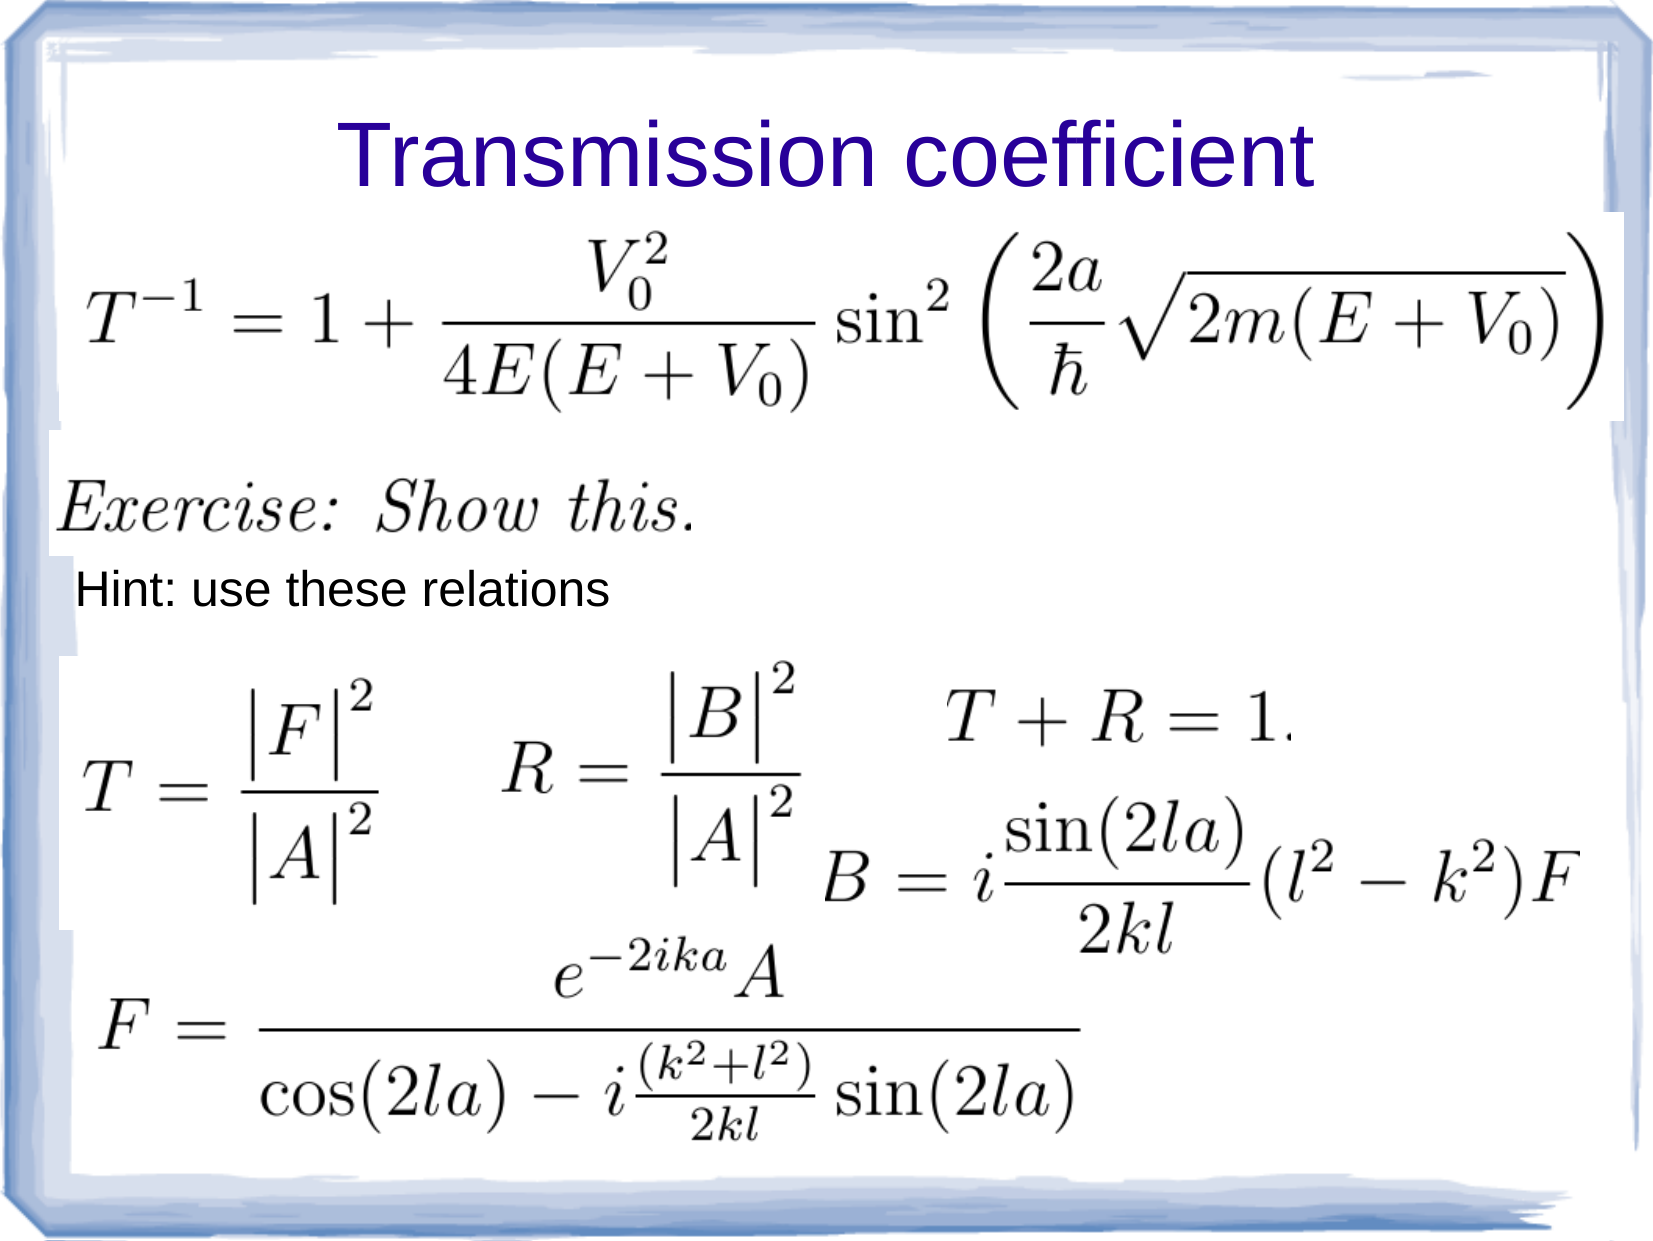

# Transmission coefficient
Hint: use these relations